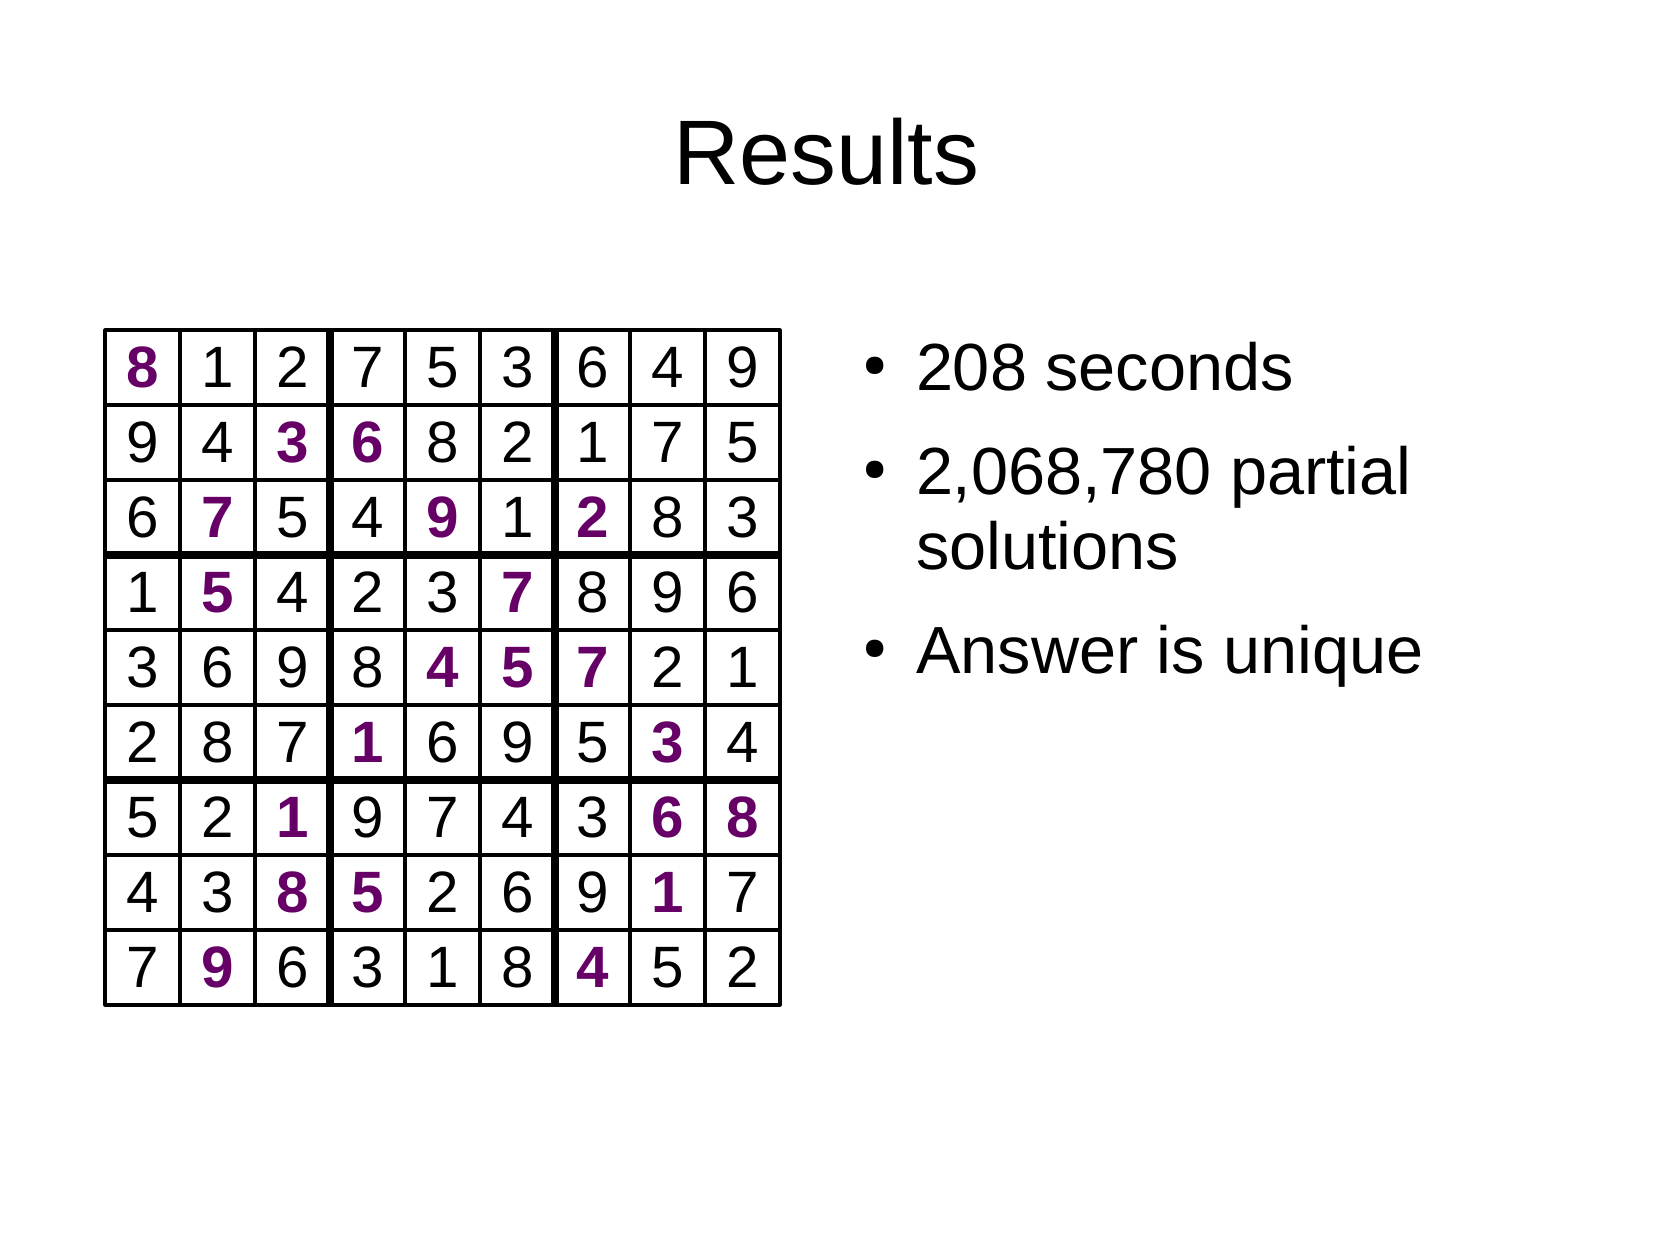

# Results
8
1
2
7
5
3
6
4
9
208 seconds
2,068,780 partial solutions
Answer is unique
9
4
3
6
8
2
1
7
5
6
7
5
4
9
1
2
8
3
1
5
4
2
3
7
8
9
6
3
6
9
8
4
5
7
2
1
2
8
7
1
6
9
5
3
4
5
2
1
9
7
4
3
6
8
4
3
8
5
2
6
9
1
7
7
9
6
3
1
8
4
5
2